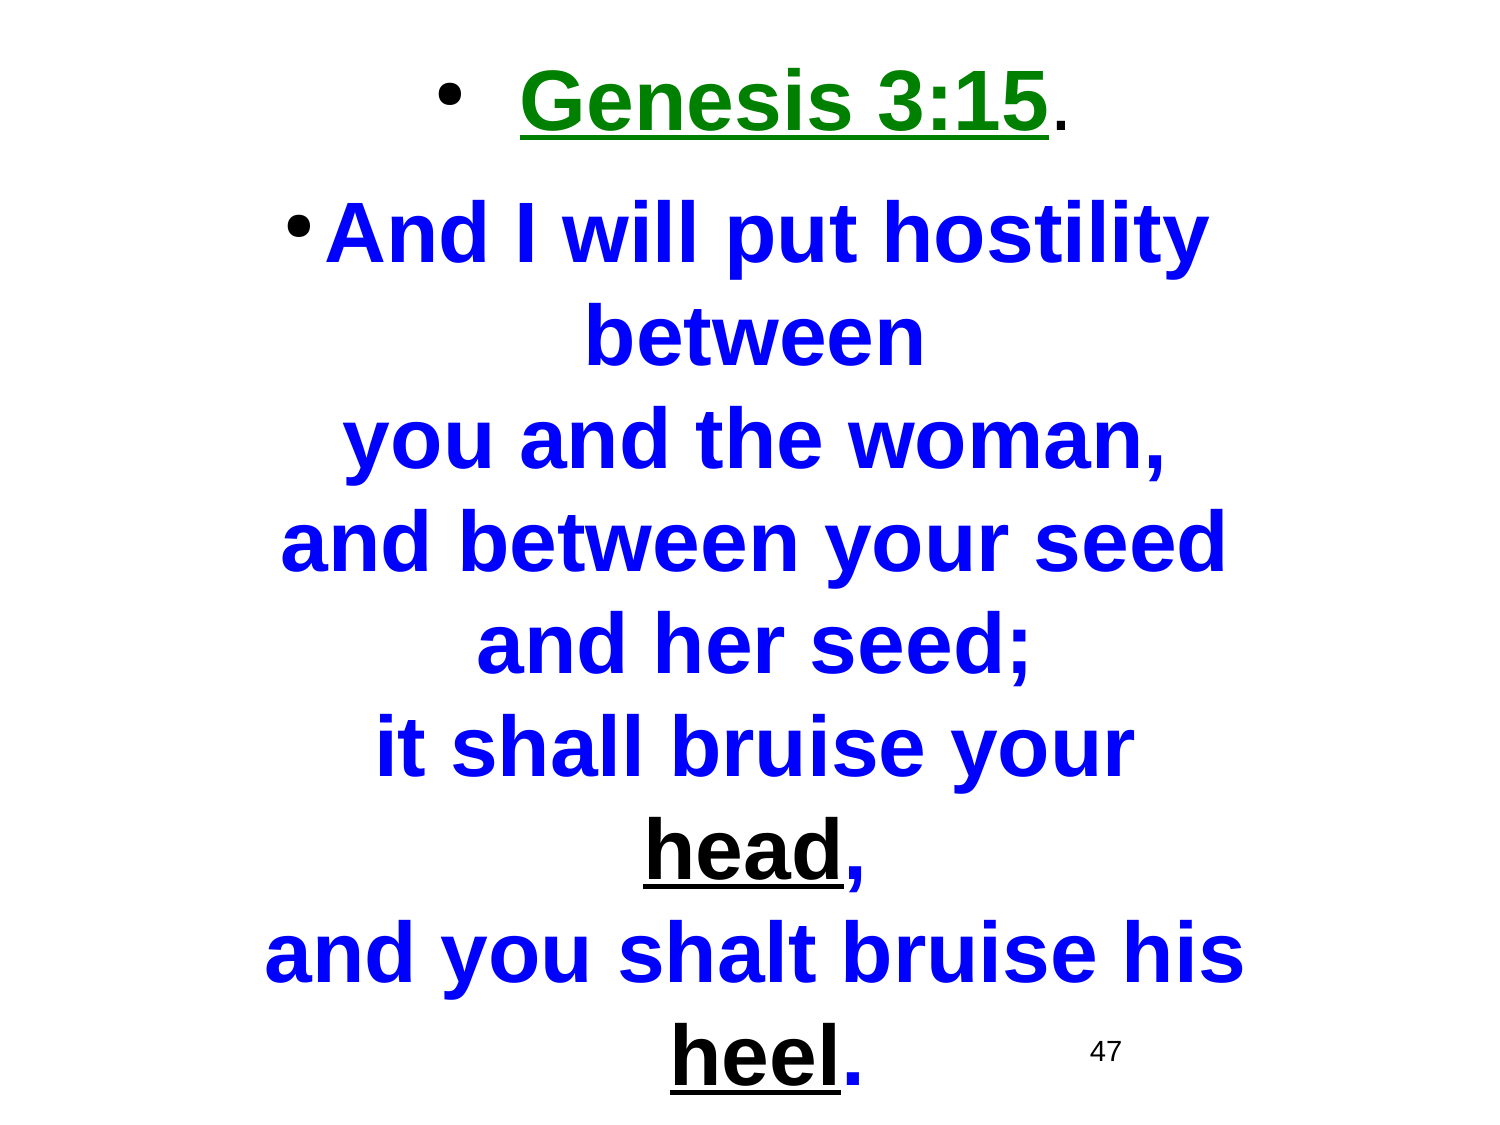

# Genesis 3:15.
And I will put hostility
between
you and the woman,
and between your seed
and her seed;
it shall bruise your
head,
and you shalt bruise his
heel.
47